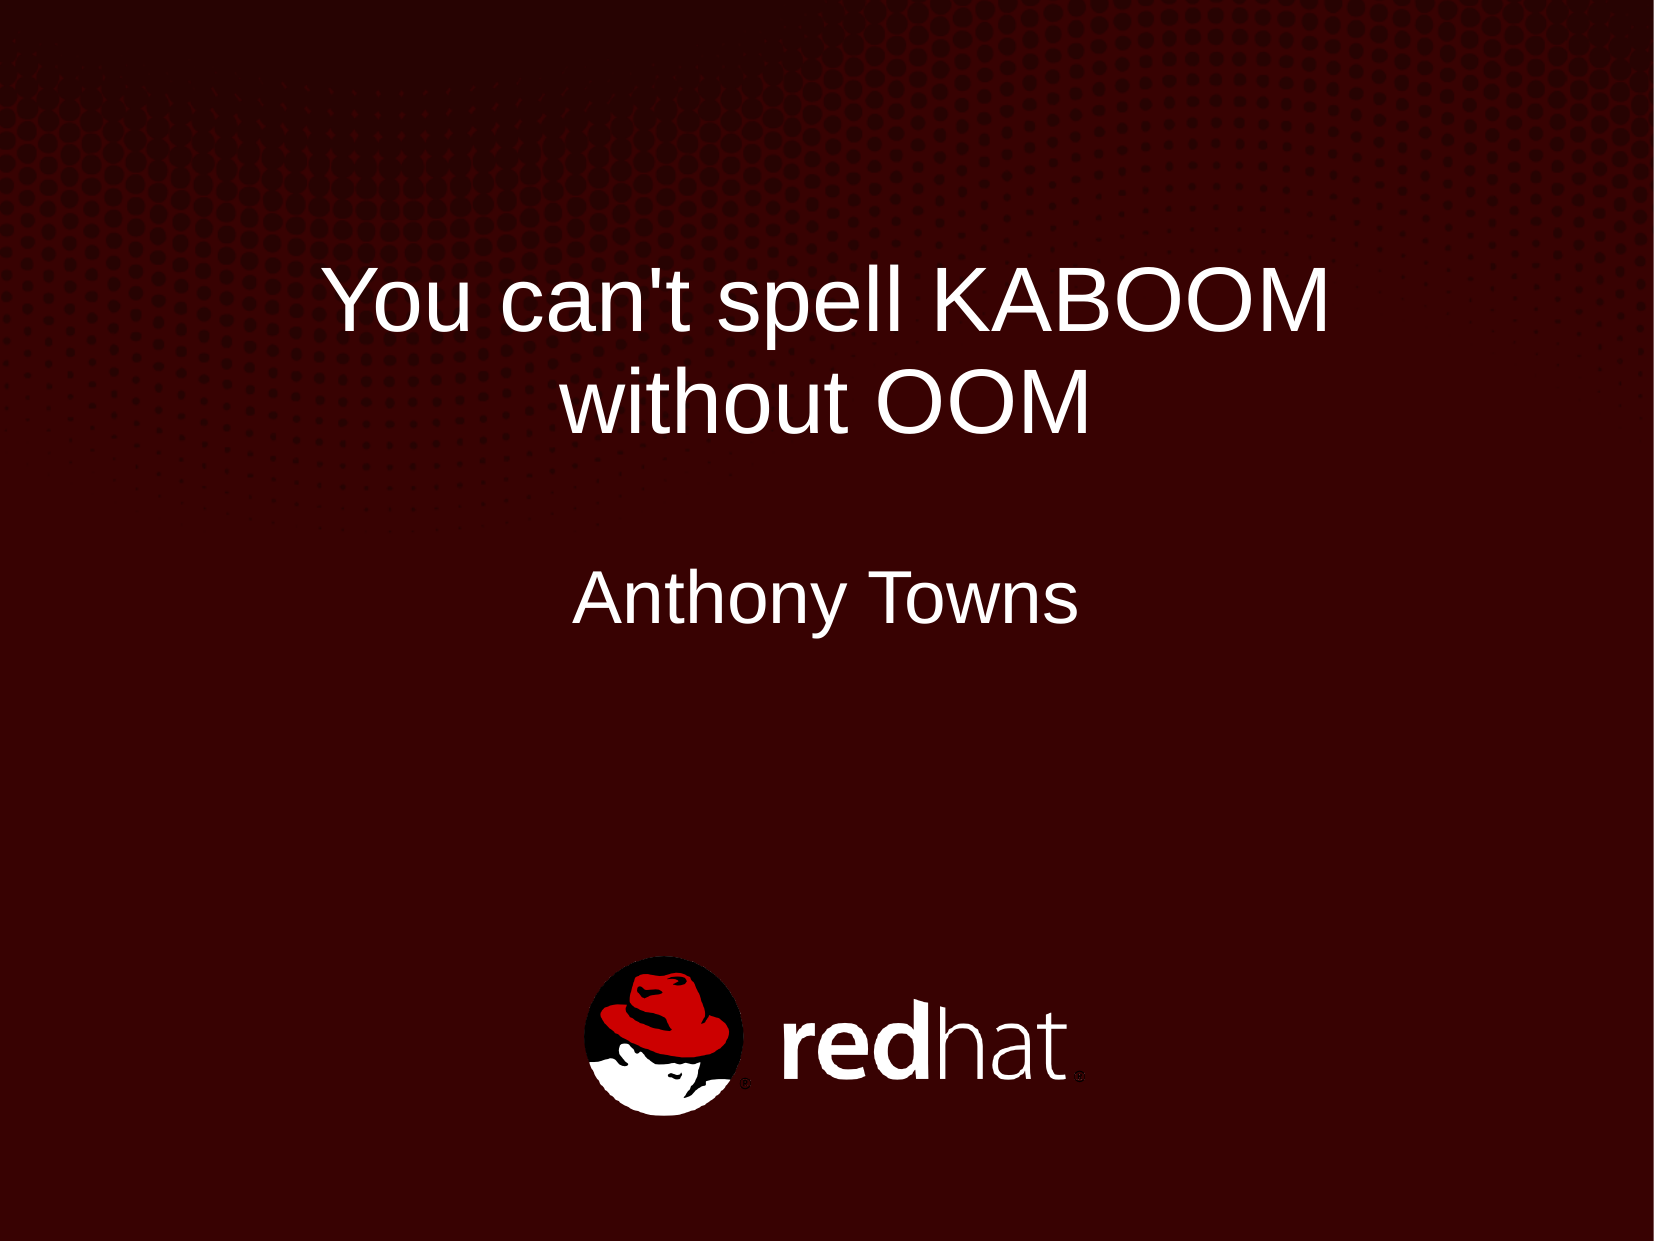

# You can't spell KABOOM without OOM Anthony Towns